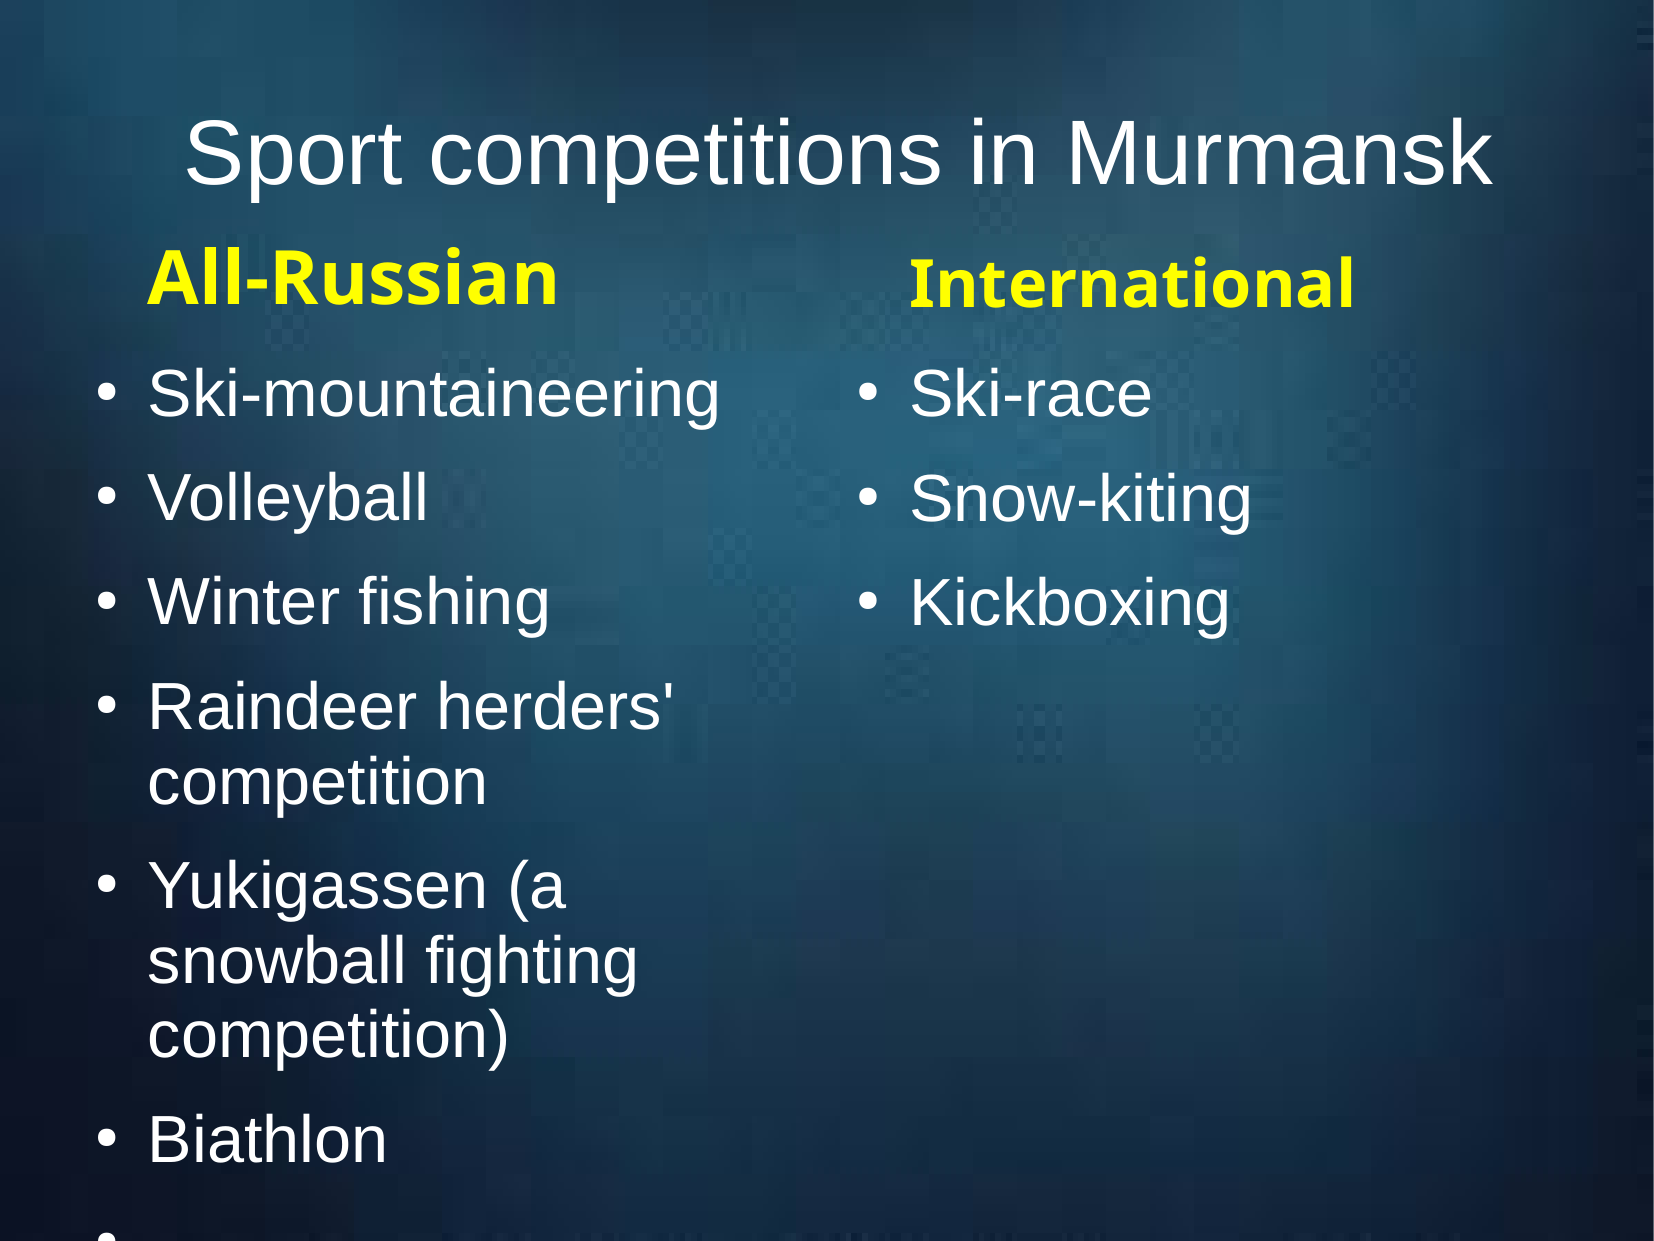

# Sport competitions in Murmansk
All-Russian
Ski-mountaineering
Volleyball
Winter fishing
Raindeer herders' competition
Yukigassen (a snowball fighting competition)
Biathlon
International
Ski-race
Snow-kiting
Kickboxing